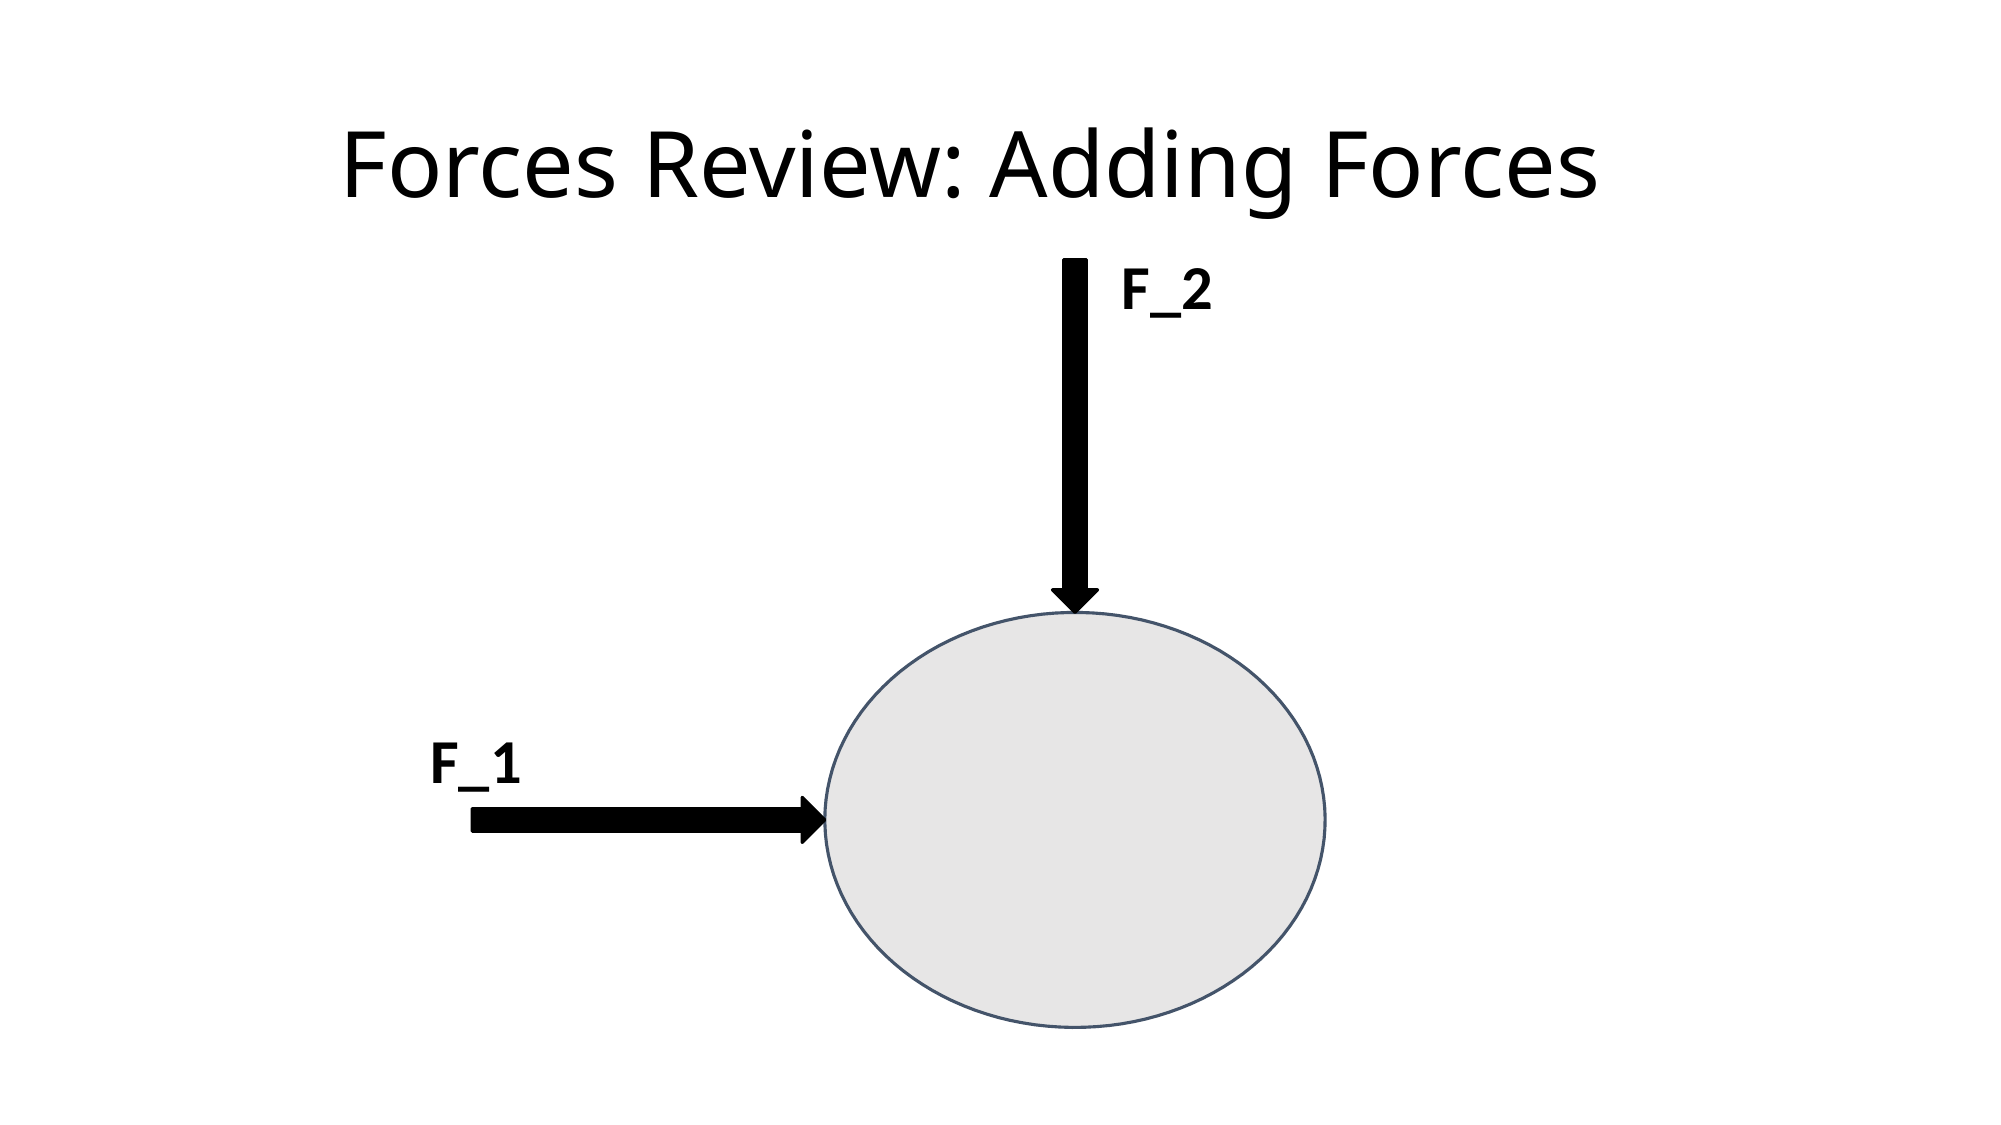

# Forces Review: Adding Forces
F_2
F_1